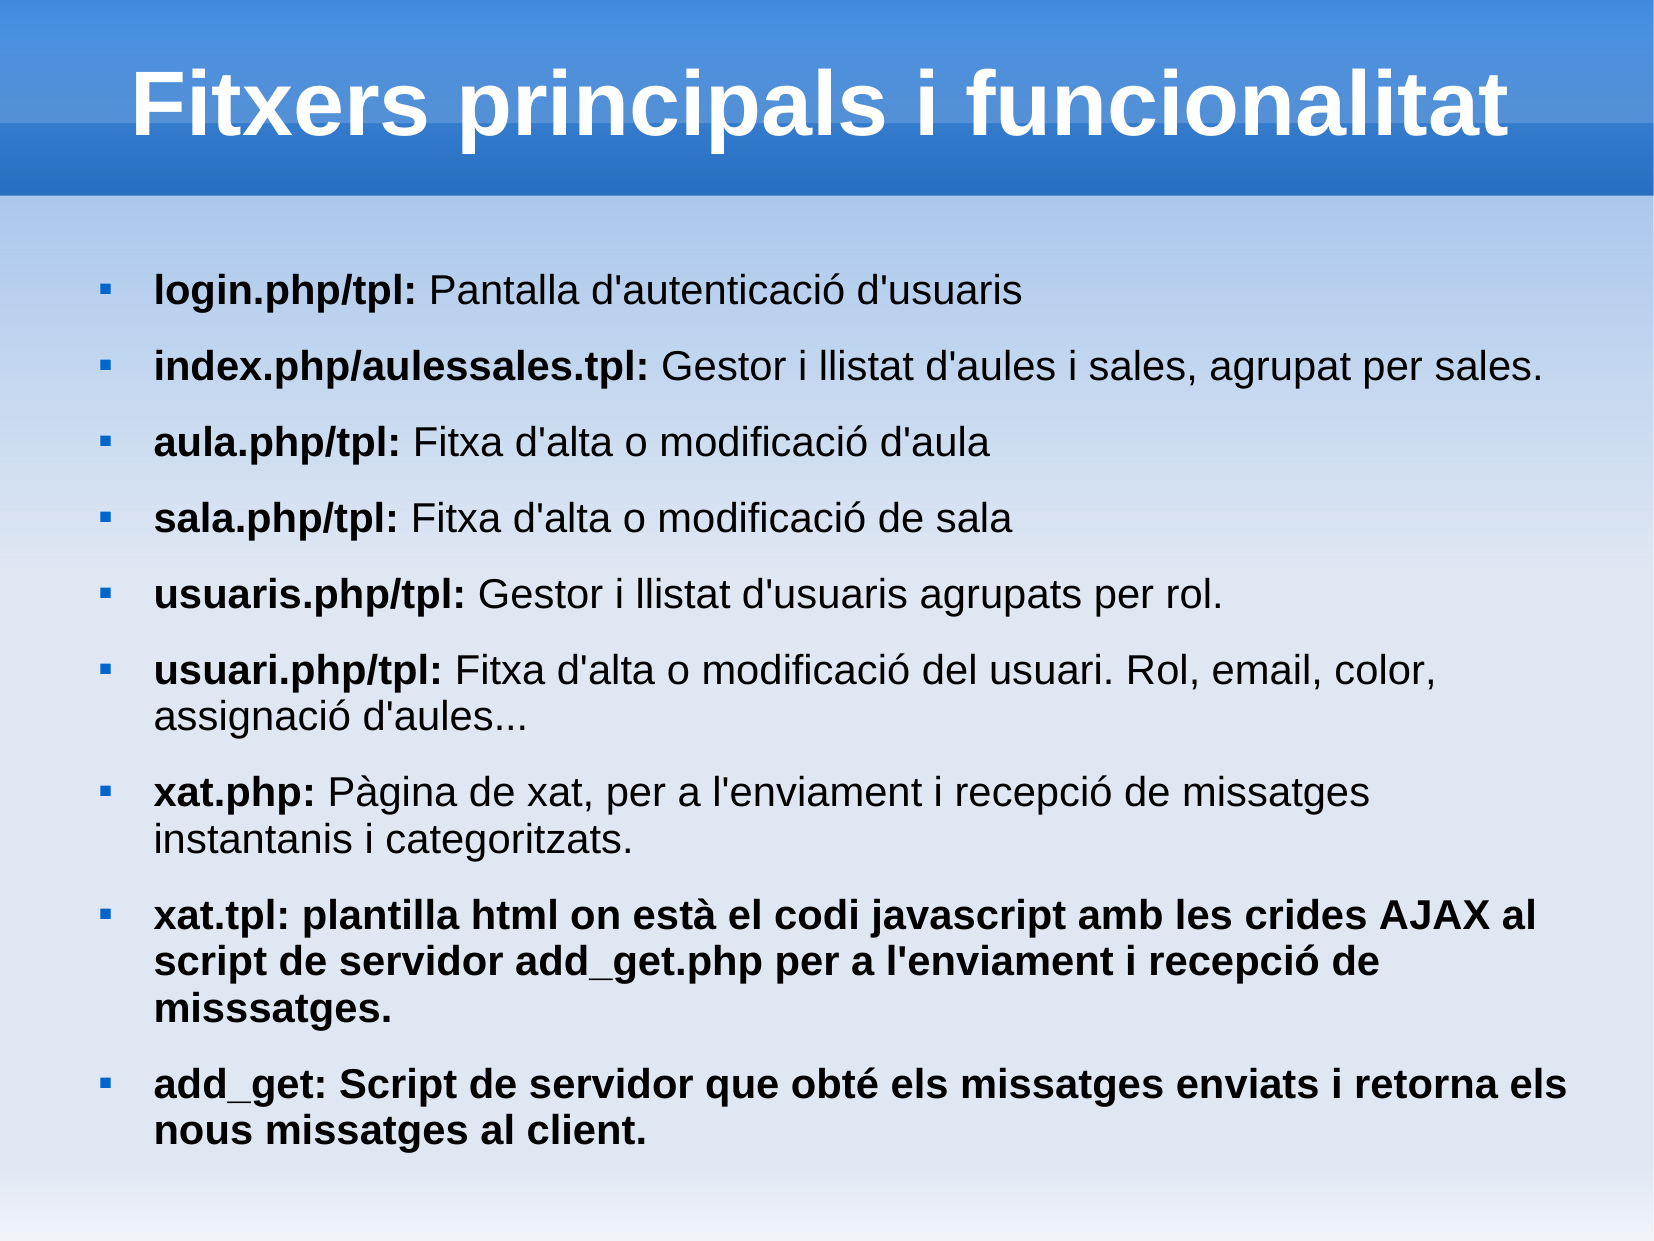

# Fitxers principals i funcionalitat
login.php/tpl: Pantalla d'autenticació d'usuaris
index.php/aulessales.tpl: Gestor i llistat d'aules i sales, agrupat per sales.
aula.php/tpl: Fitxa d'alta o modificació d'aula
sala.php/tpl: Fitxa d'alta o modificació de sala
usuaris.php/tpl: Gestor i llistat d'usuaris agrupats per rol.
usuari.php/tpl: Fitxa d'alta o modificació del usuari. Rol, email, color, assignació d'aules...
xat.php: Pàgina de xat, per a l'enviament i recepció de missatges instantanis i categoritzats.
xat.tpl: plantilla html on està el codi javascript amb les crides AJAX al script de servidor add_get.php per a l'enviament i recepció de misssatges.
add_get: Script de servidor que obté els missatges enviats i retorna els nous missatges al client.